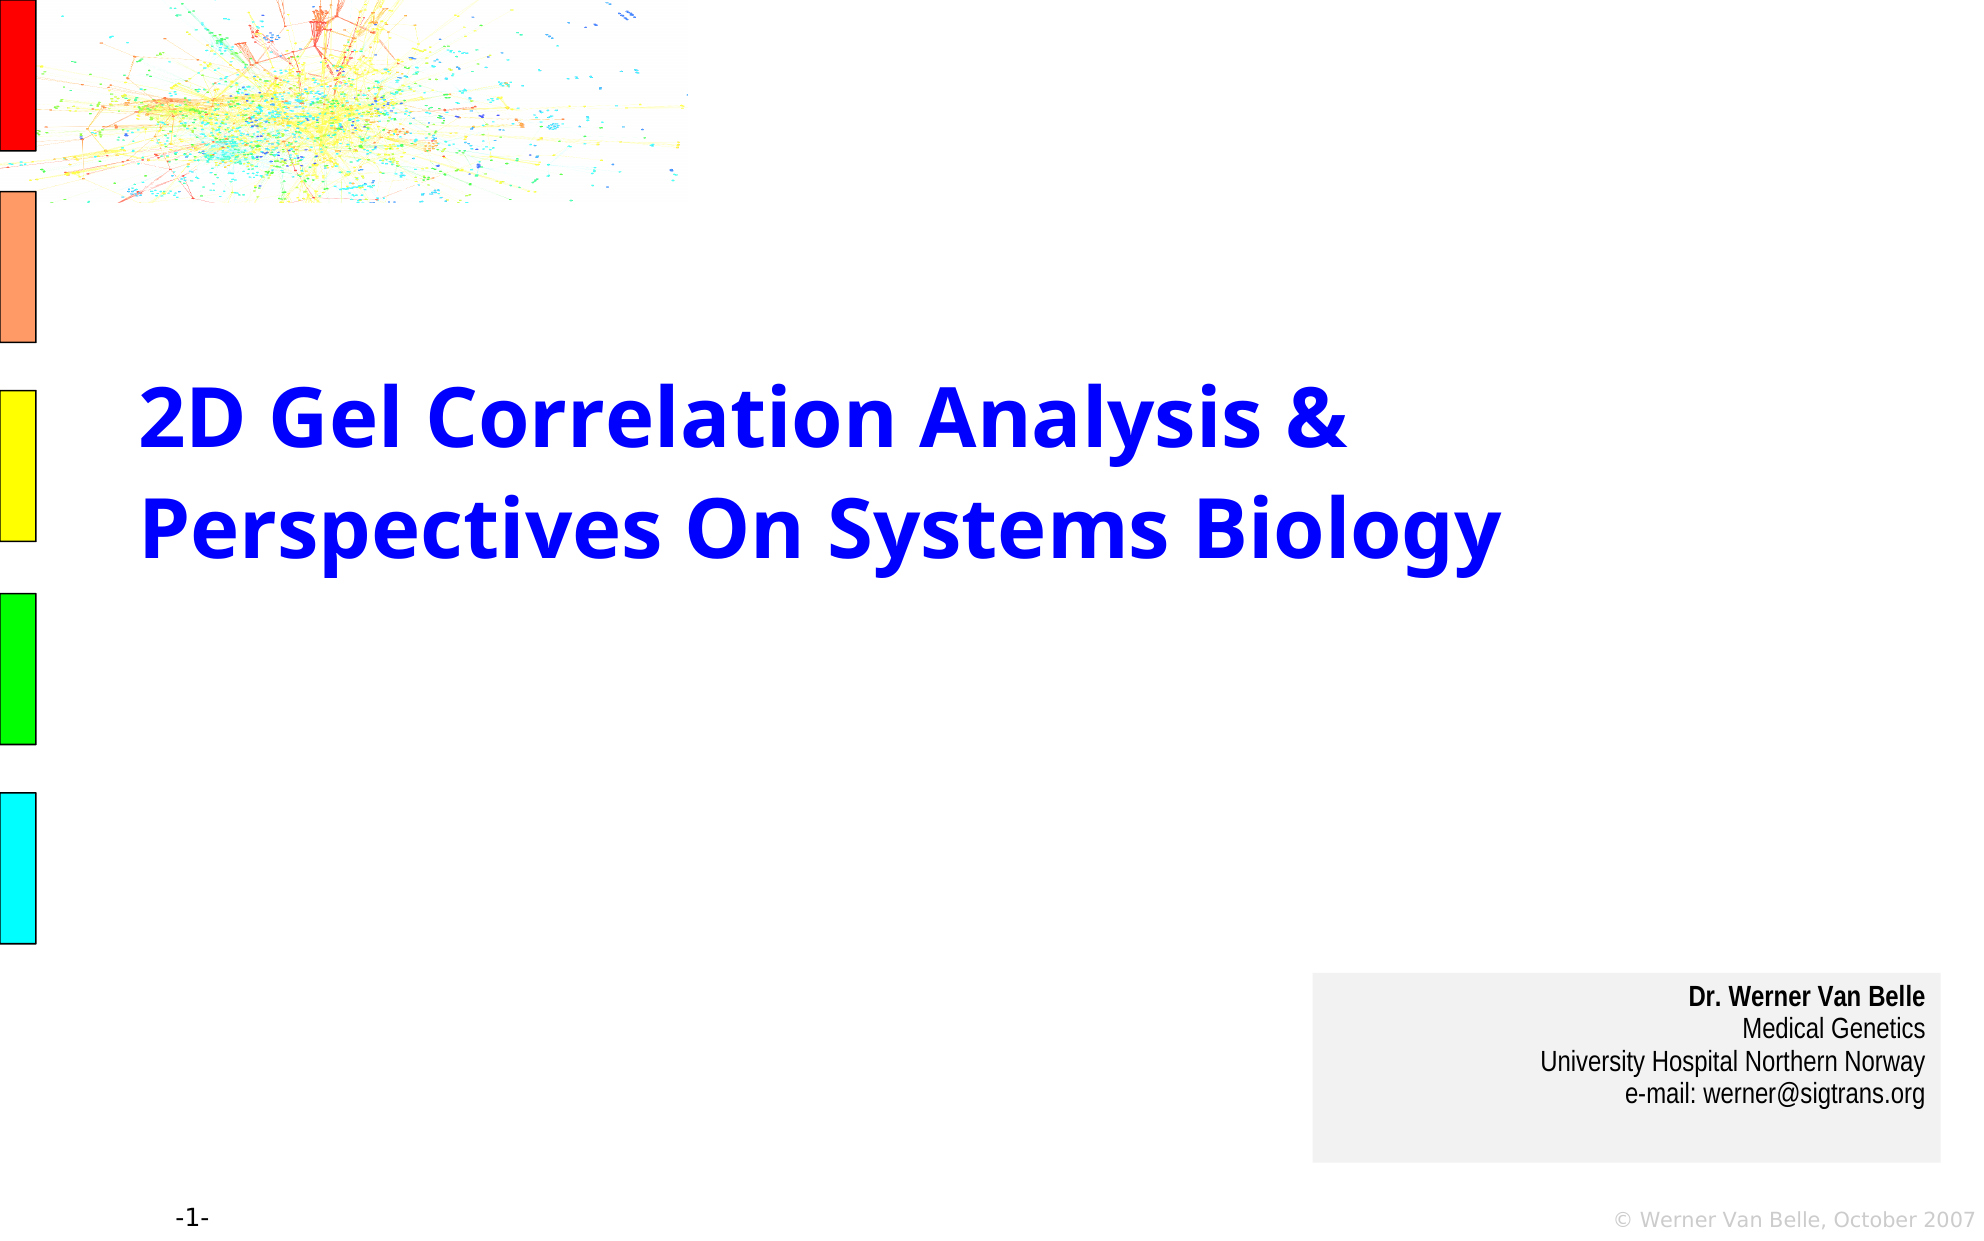

# 2D Gel Correlation Analysis & Perspectives On Systems Biology
Dr. Werner Van Belle
Medical Genetics
University Hospital Northern Norway
e-mail: werner@sigtrans.org